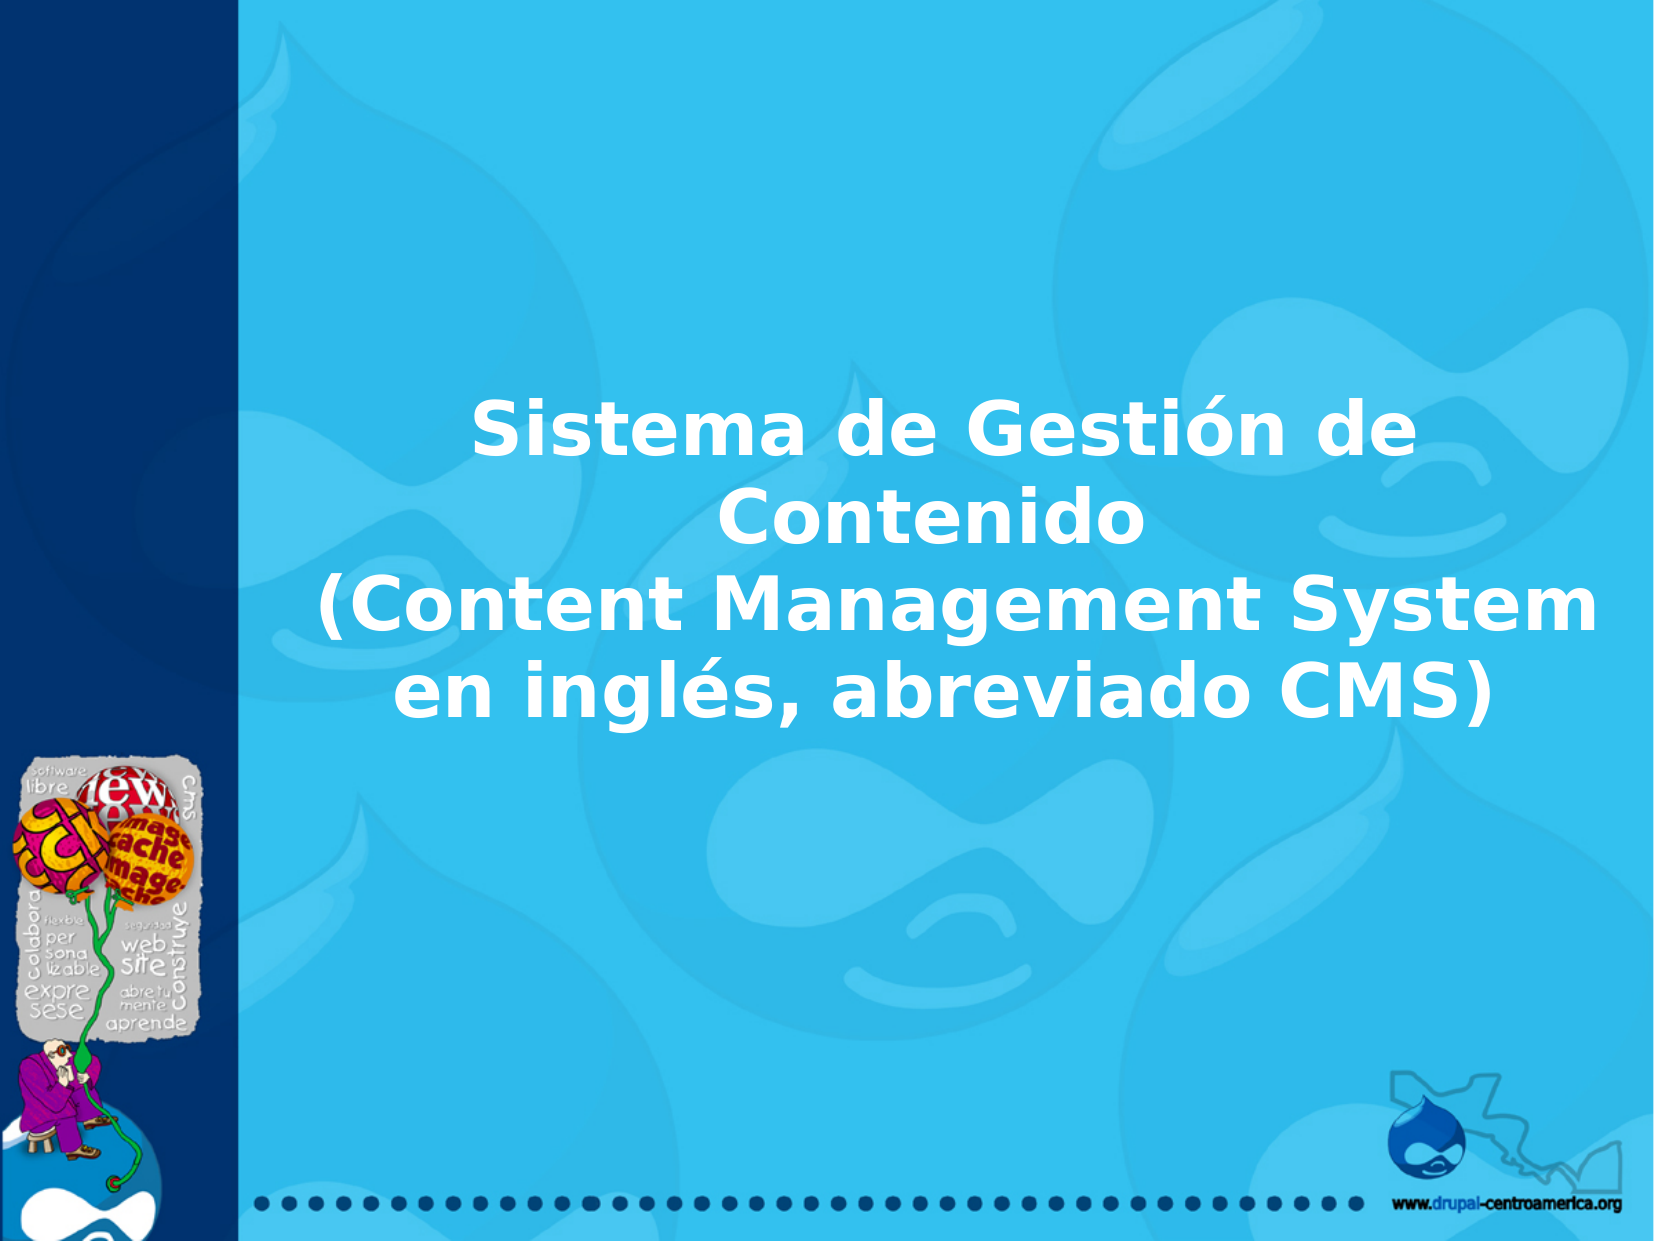

# Sistema de Gestión de Contenido (Content Management System en inglés, abreviado CMS)